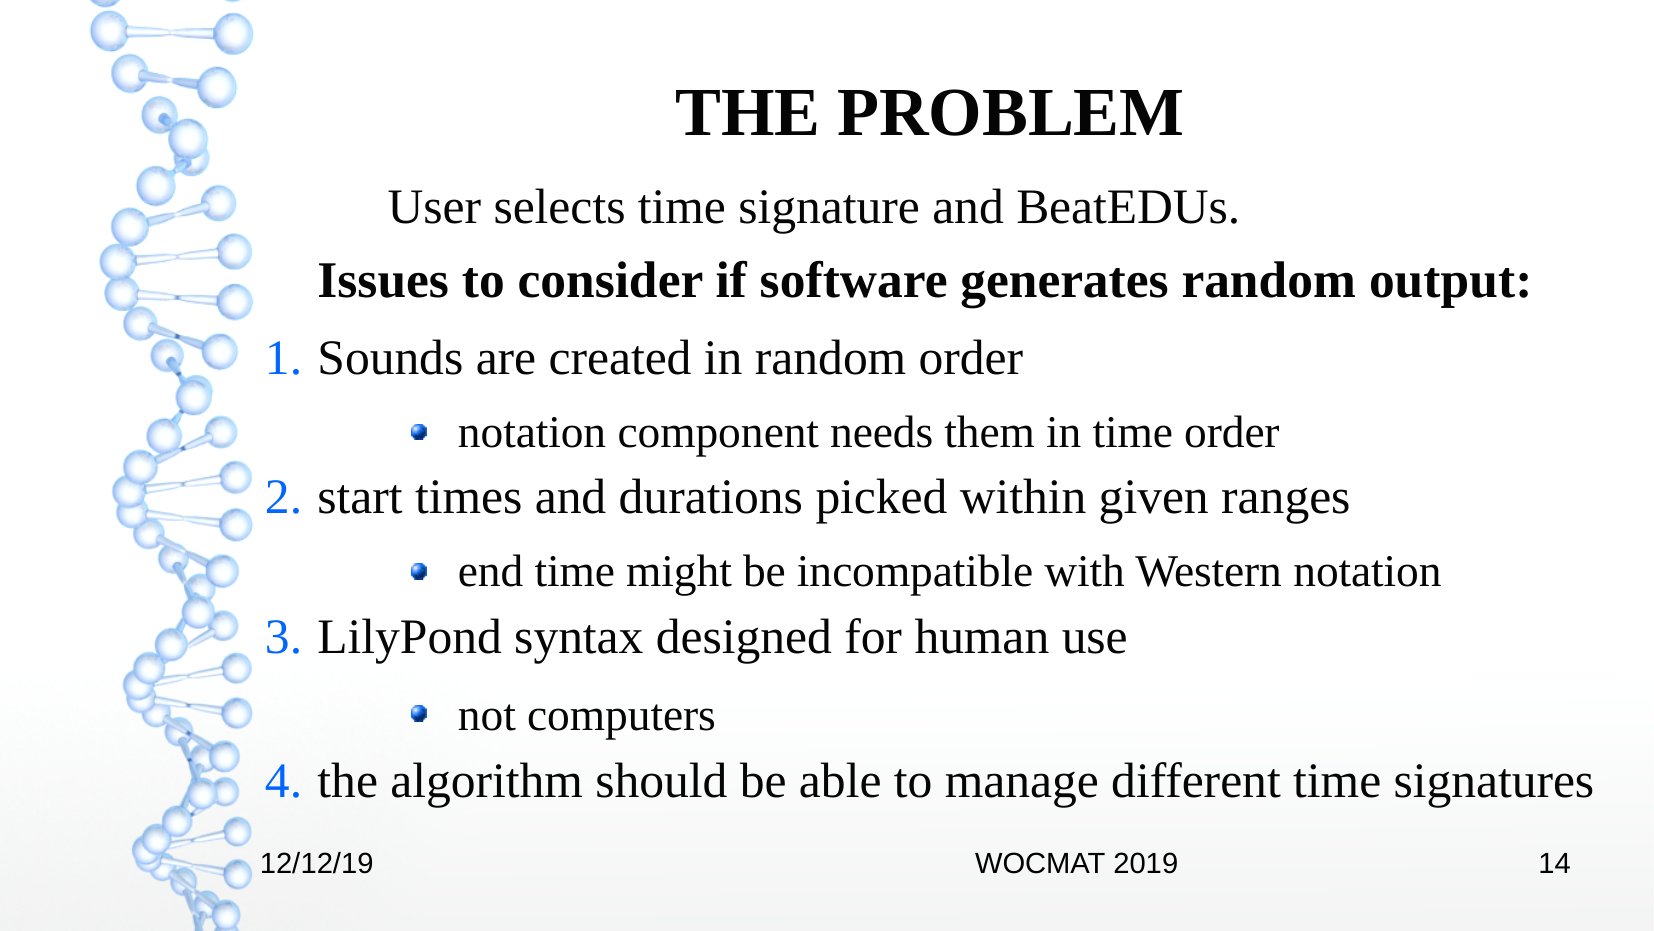

# THE PROBLEM
User selects time signature and BeatEDUs.
Issues to consider if software generates random output:
Sounds are created in random order
notation component needs them in time order
start times and durations picked within given ranges
end time might be incompatible with Western notation
LilyPond syntax designed for human use
not computers
the algorithm should be able to manage different time signatures
12/12/19
WOCMAT 2019
14